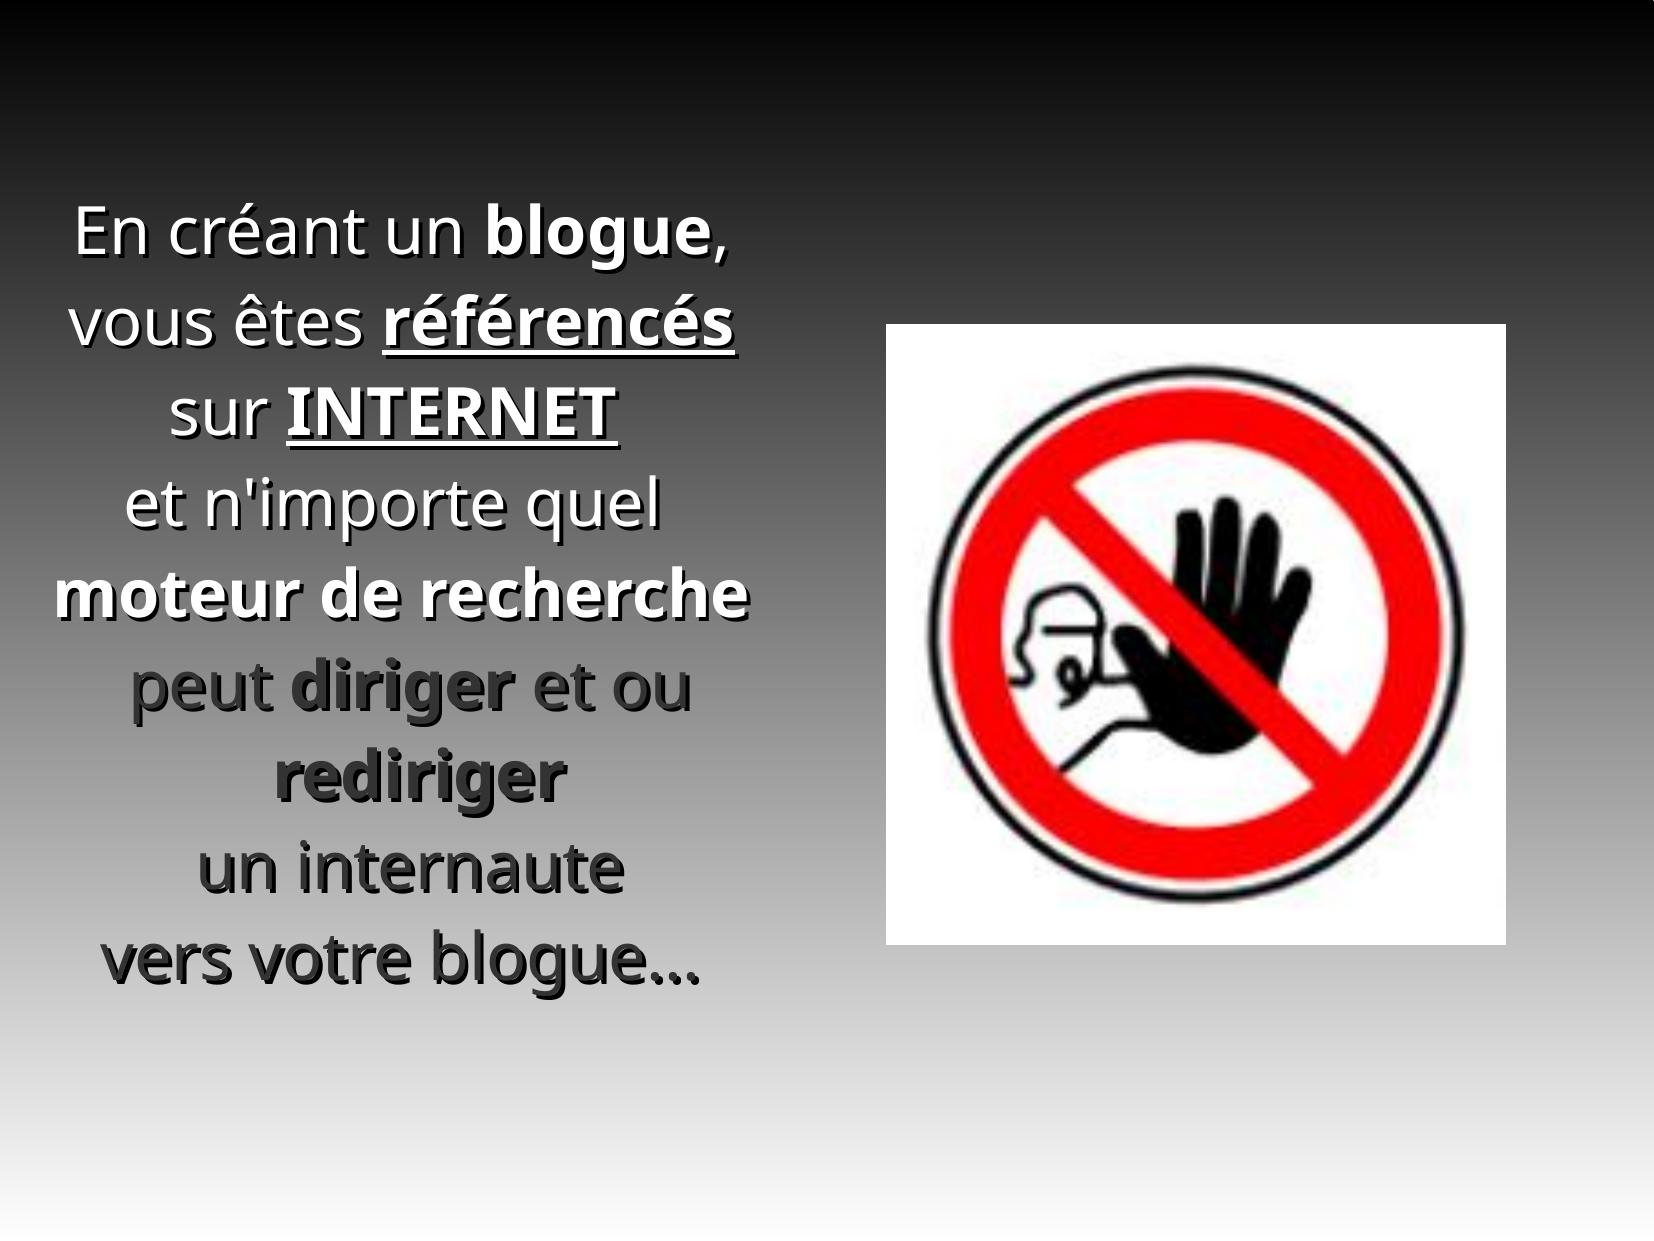

# En créant un blogue,
 vous êtes référencés
sur INTERNET
et n'importe quel
moteur de recherche
 peut diriger et ou rediriger
 un internaute
 vers votre blogue...